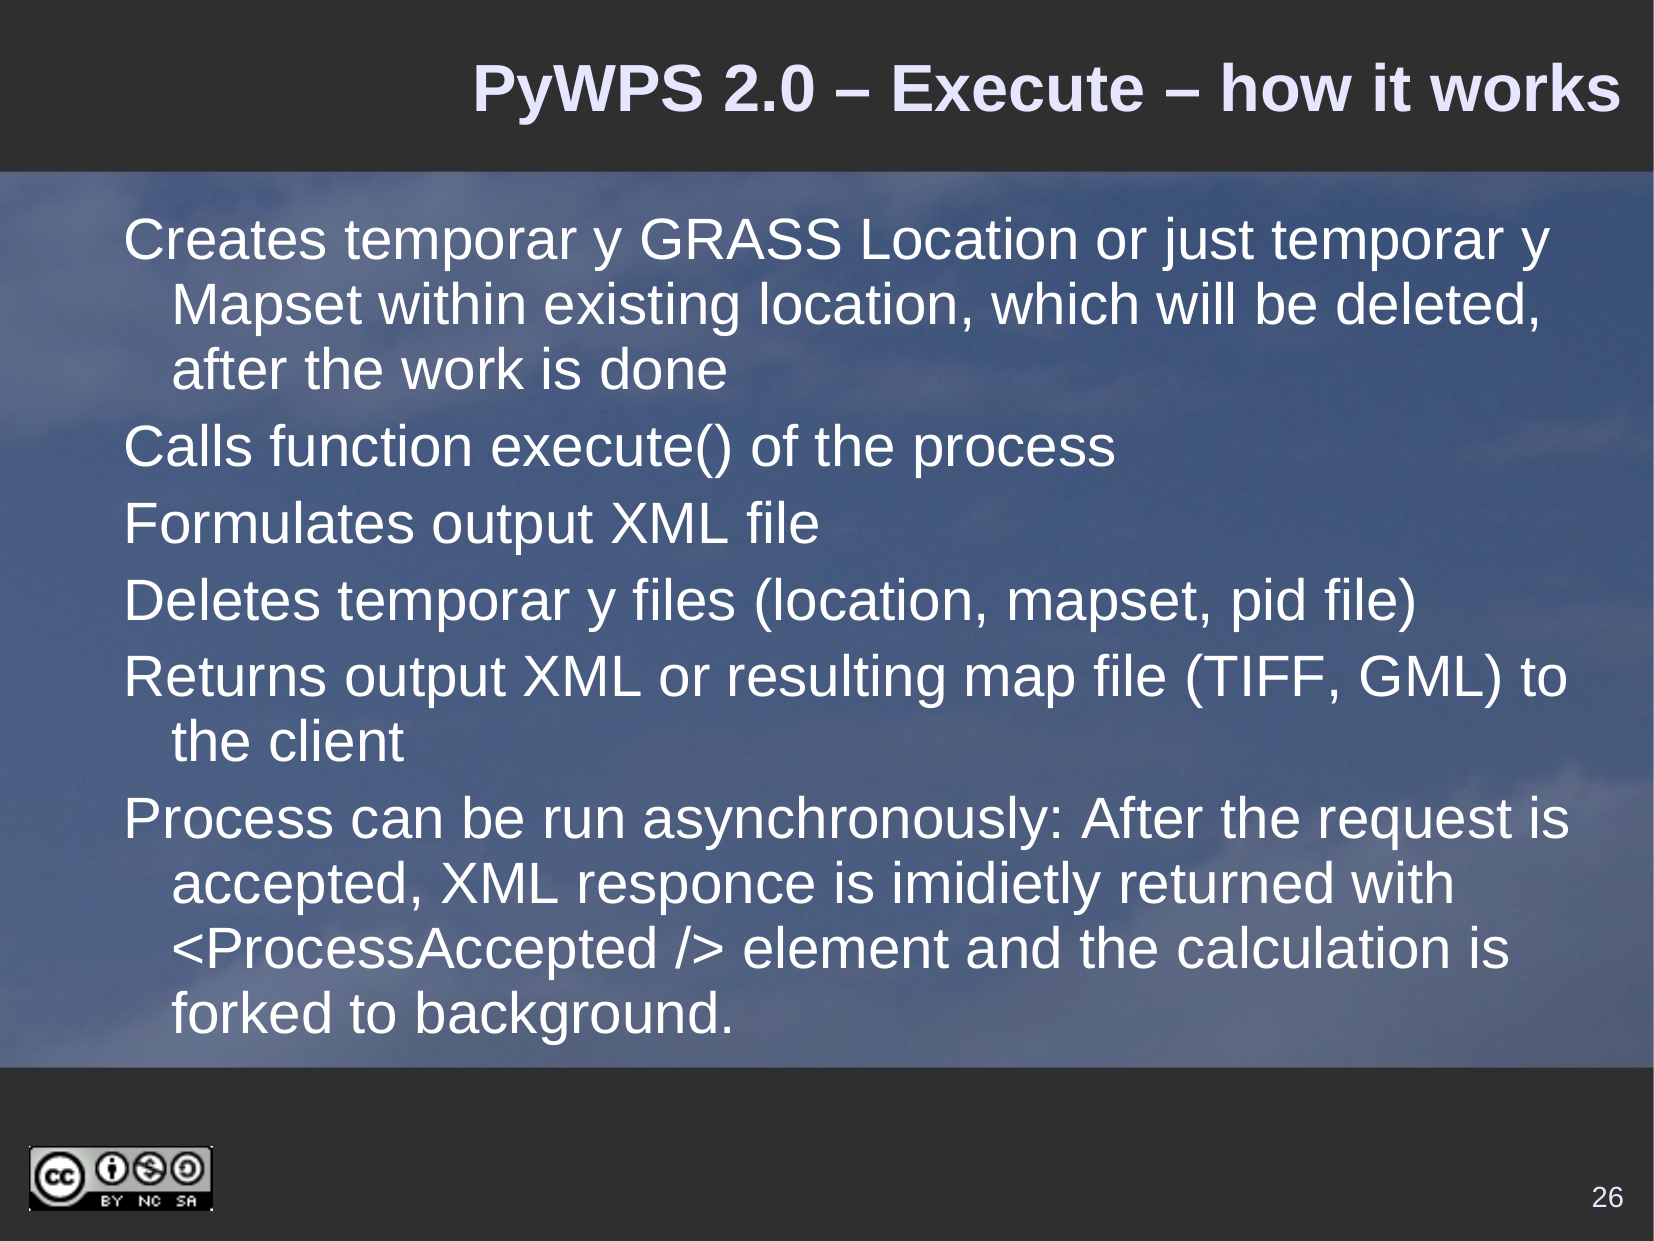

# PyWPS 2.0 – Execute – how it works
Creates temporar y GRASS Location or just temporar y Mapset within existing location, which will be deleted, after the work is done
Calls function execute() of the process
Formulates output XML file
Deletes temporar y files (location, mapset, pid file)
Returns output XML or resulting map file (TIFF, GML) to the client
Process can be run asynchronously: After the request is accepted, XML responce is imidietly returned with <ProcessAccepted /> element and the calculation is forked to background.
2006-06-01
26